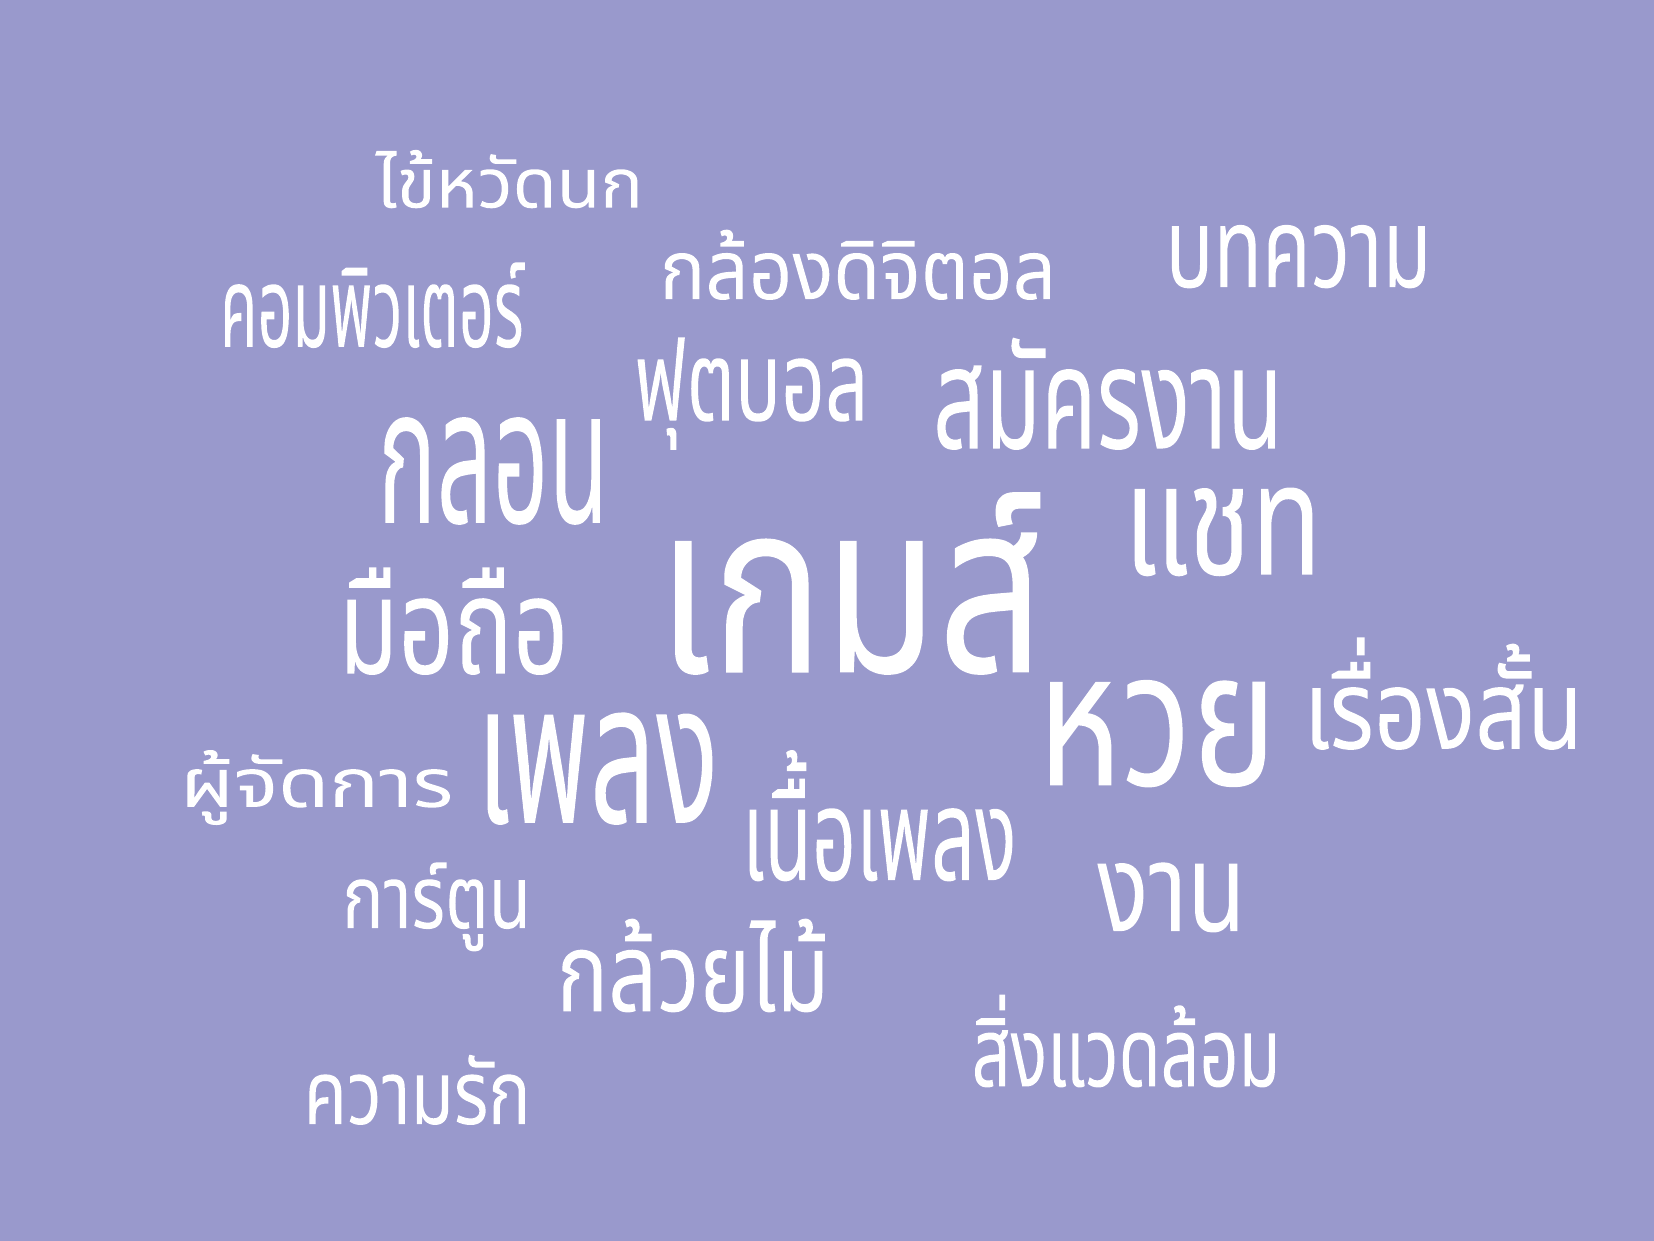

ไข้หวัดนก
บทความ
กล้องดิจิตอล
คอมพิวเตอร์
ฟุตบอล
สมัครงาน
กลอน
แชท
เกมส์
มือถือ
เรื่องสั้น
หวย
เพลง
ผู้จัดการ
เนื้อเพลง
การ์ตูน
งาน
กล้วยไม้
สิ่งแวดล้อม
ความรัก